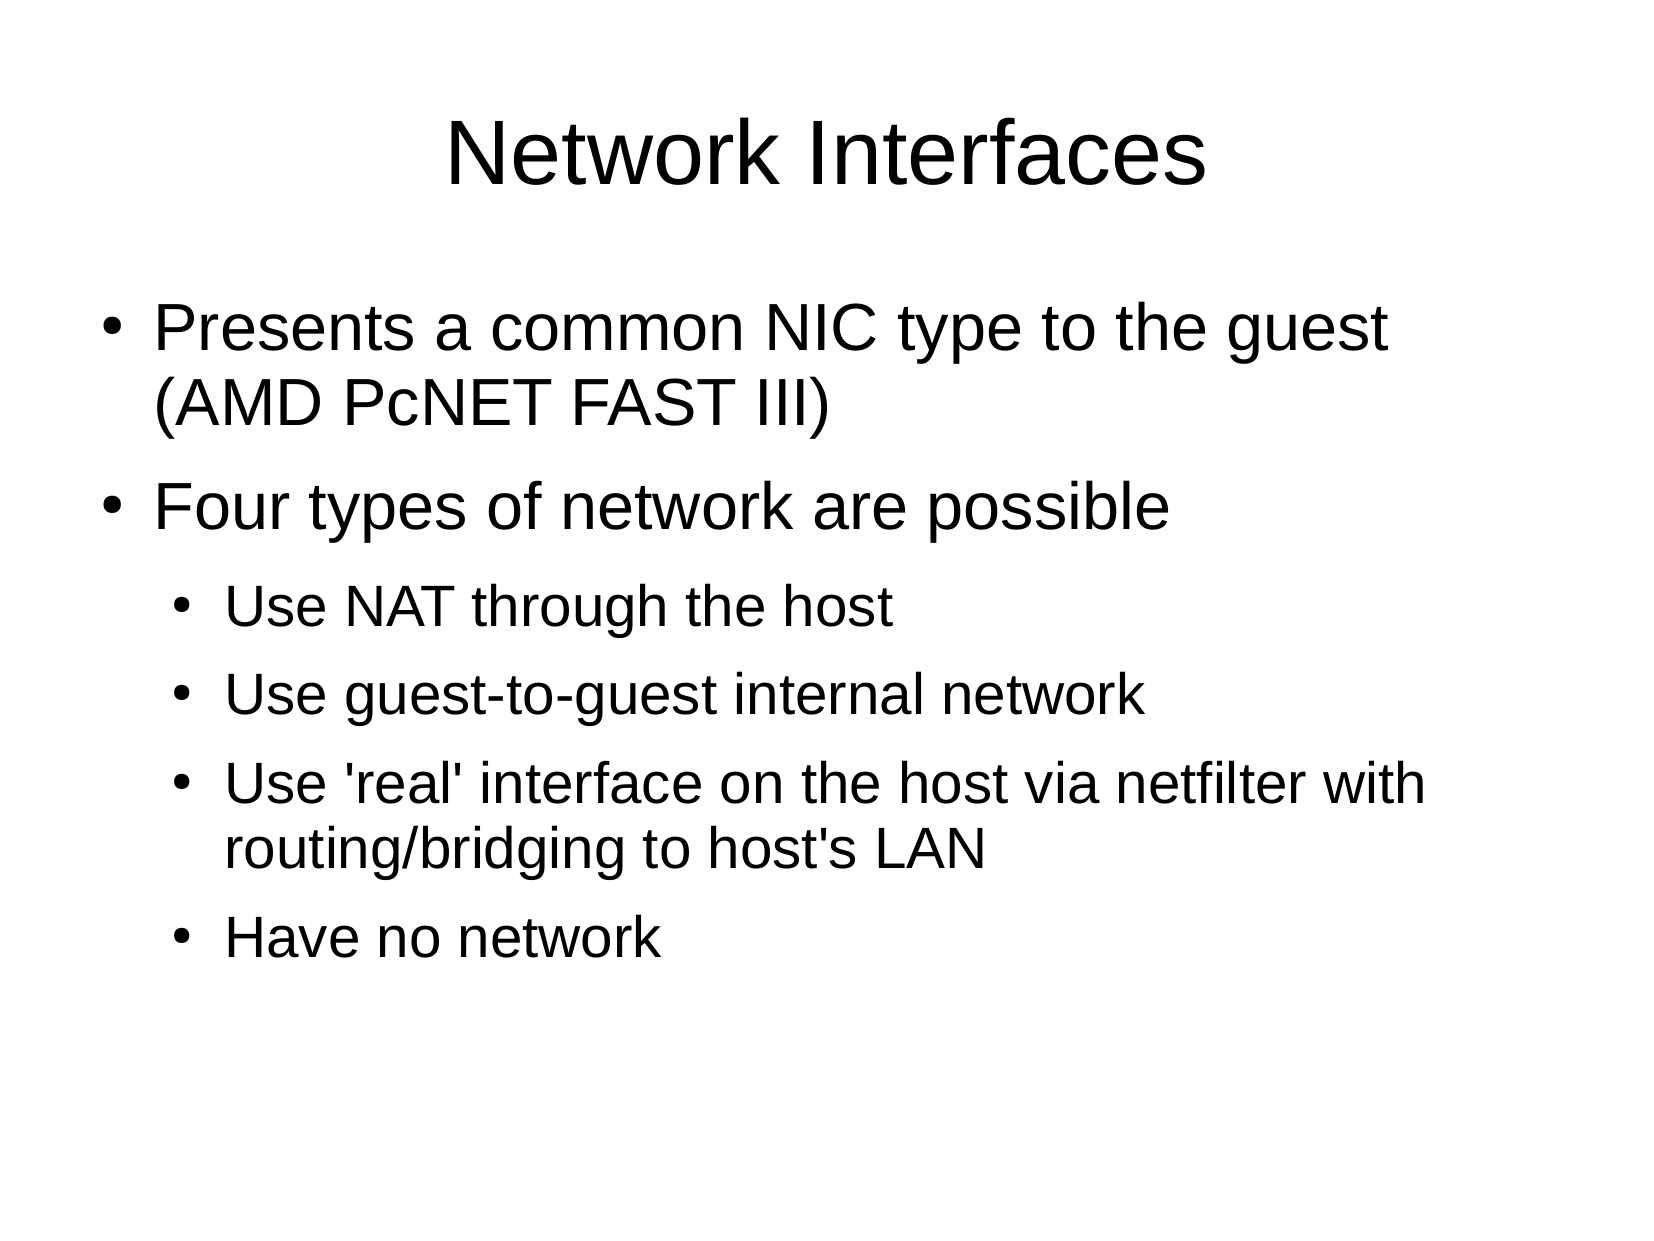

# Network Interfaces
Presents a common NIC type to the guest (AMD PcNET FAST III)
Four types of network are possible
Use NAT through the host
Use guest-to-guest internal network
Use 'real' interface on the host via netfilter with routing/bridging to host's LAN
Have no network